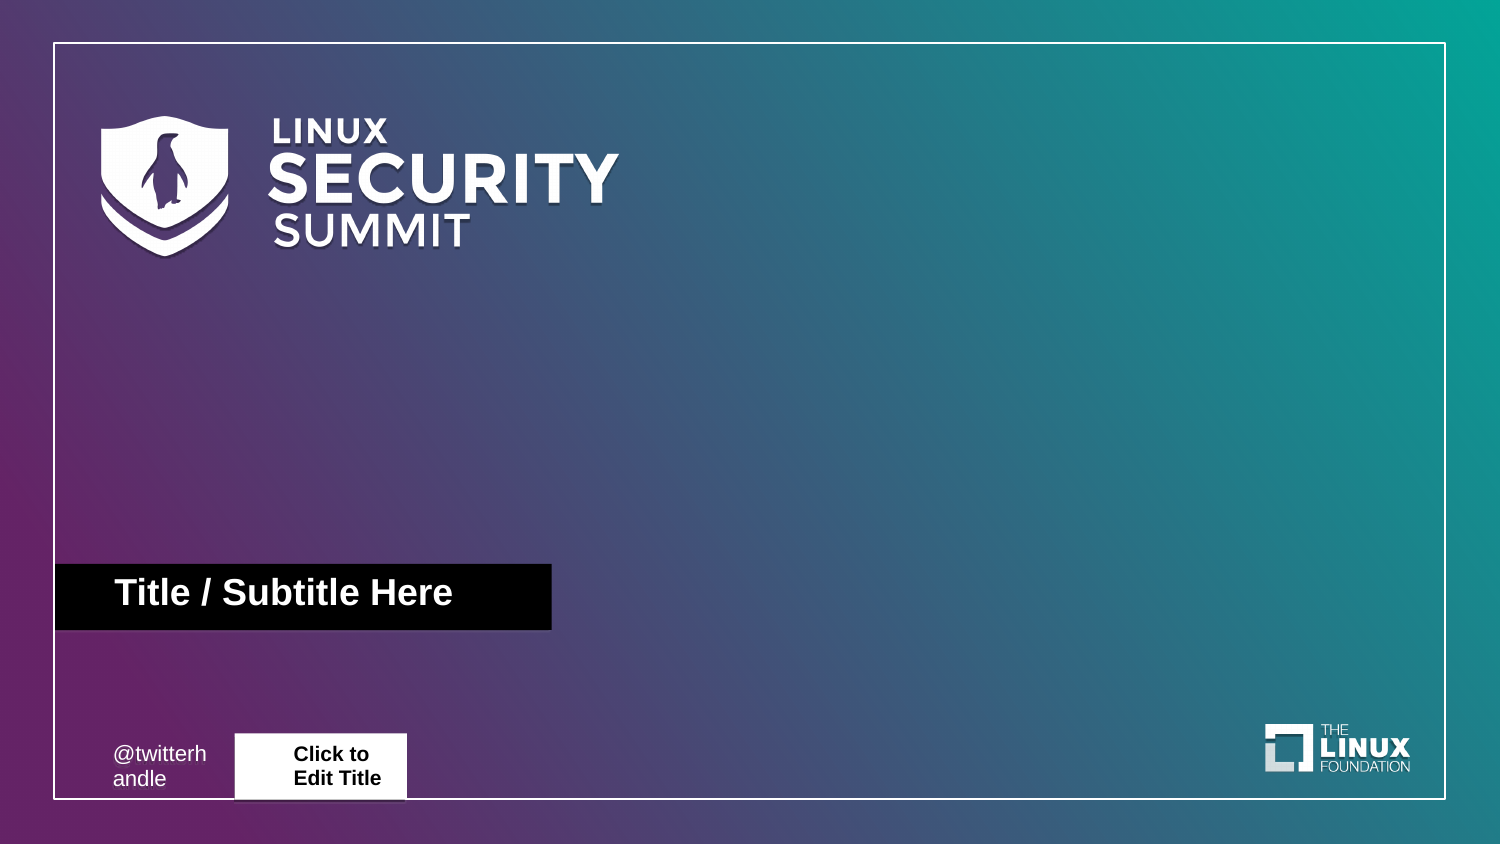

Title / Subtitle Here
# @twitterhandle
Click to Edit Title
@twitter